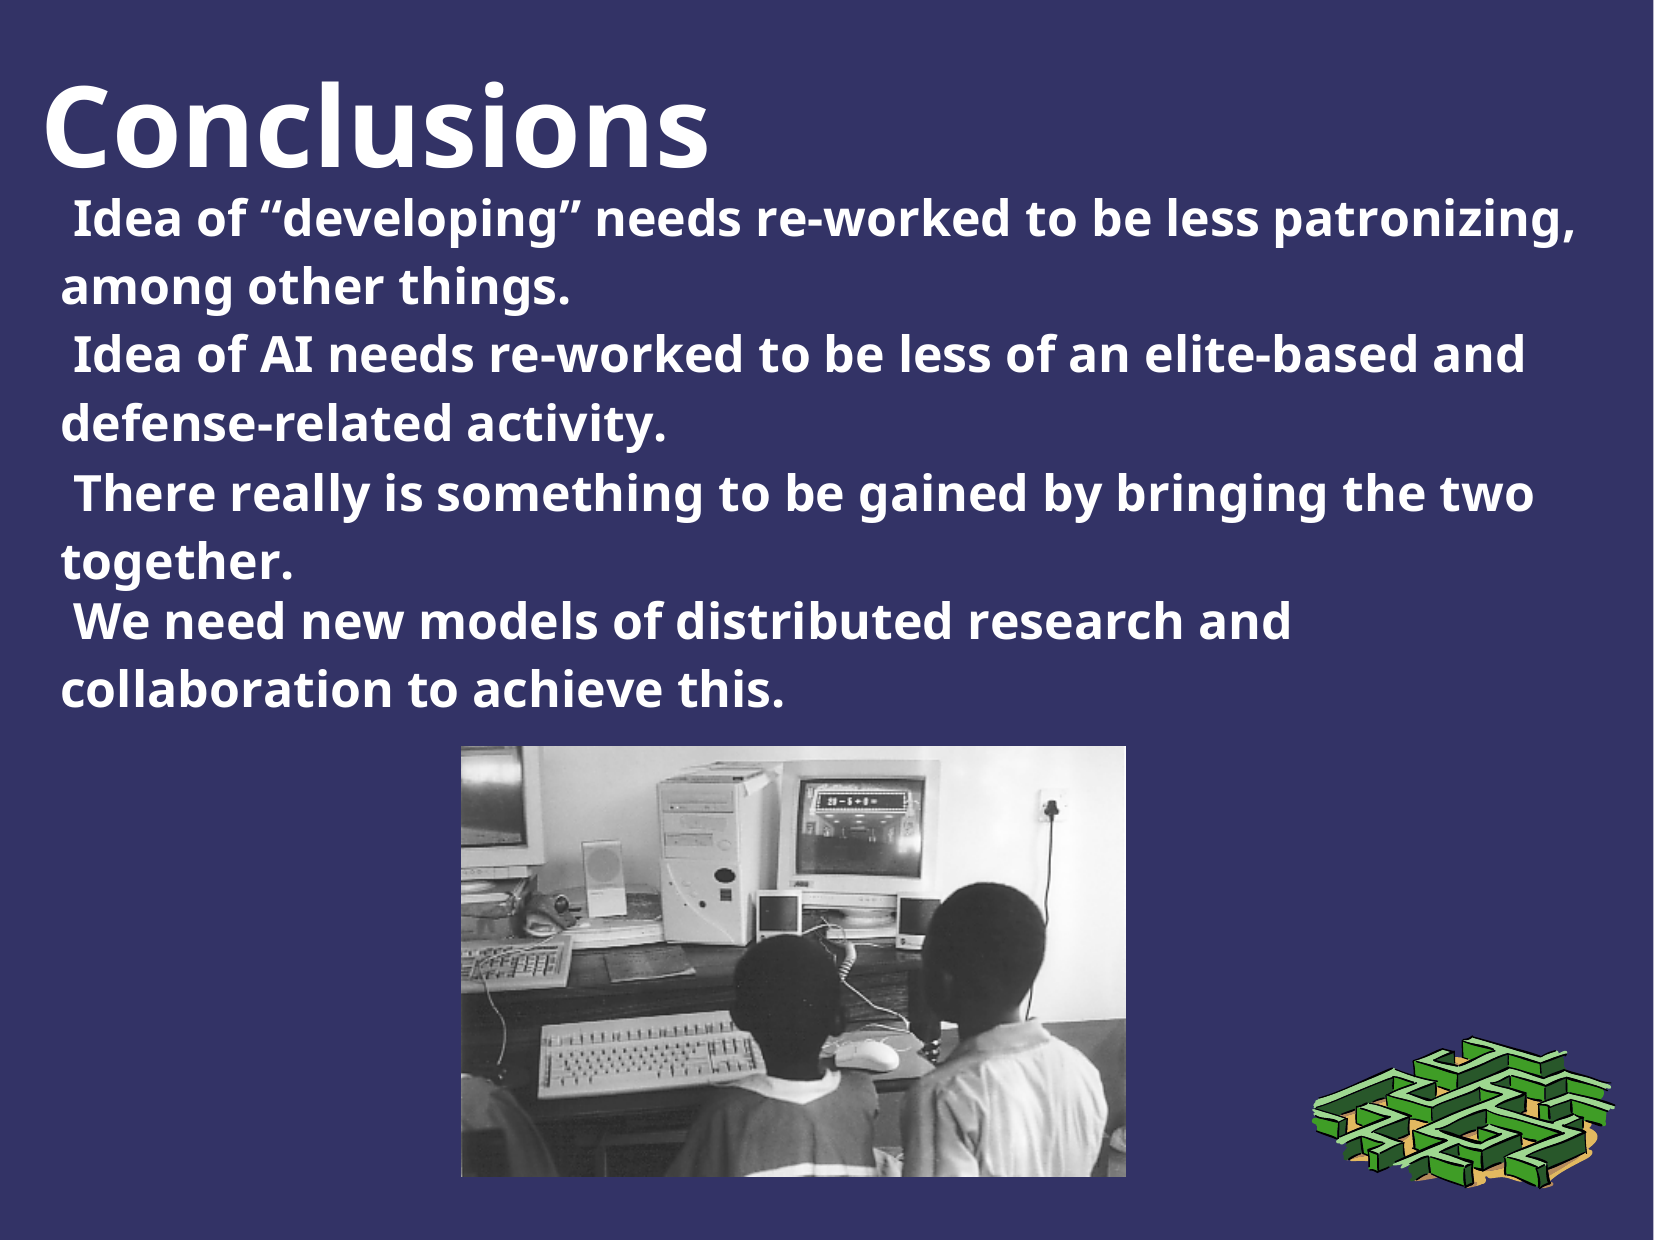

Conclusions
 Idea of “developing” needs re-worked to be less patronizing, among other things.
 Idea of AI needs re-worked to be less of an elite-based and defense-related activity.
 There really is something to be gained by bringing the two together.
 We need new models of distributed research and collaboration to achieve this.